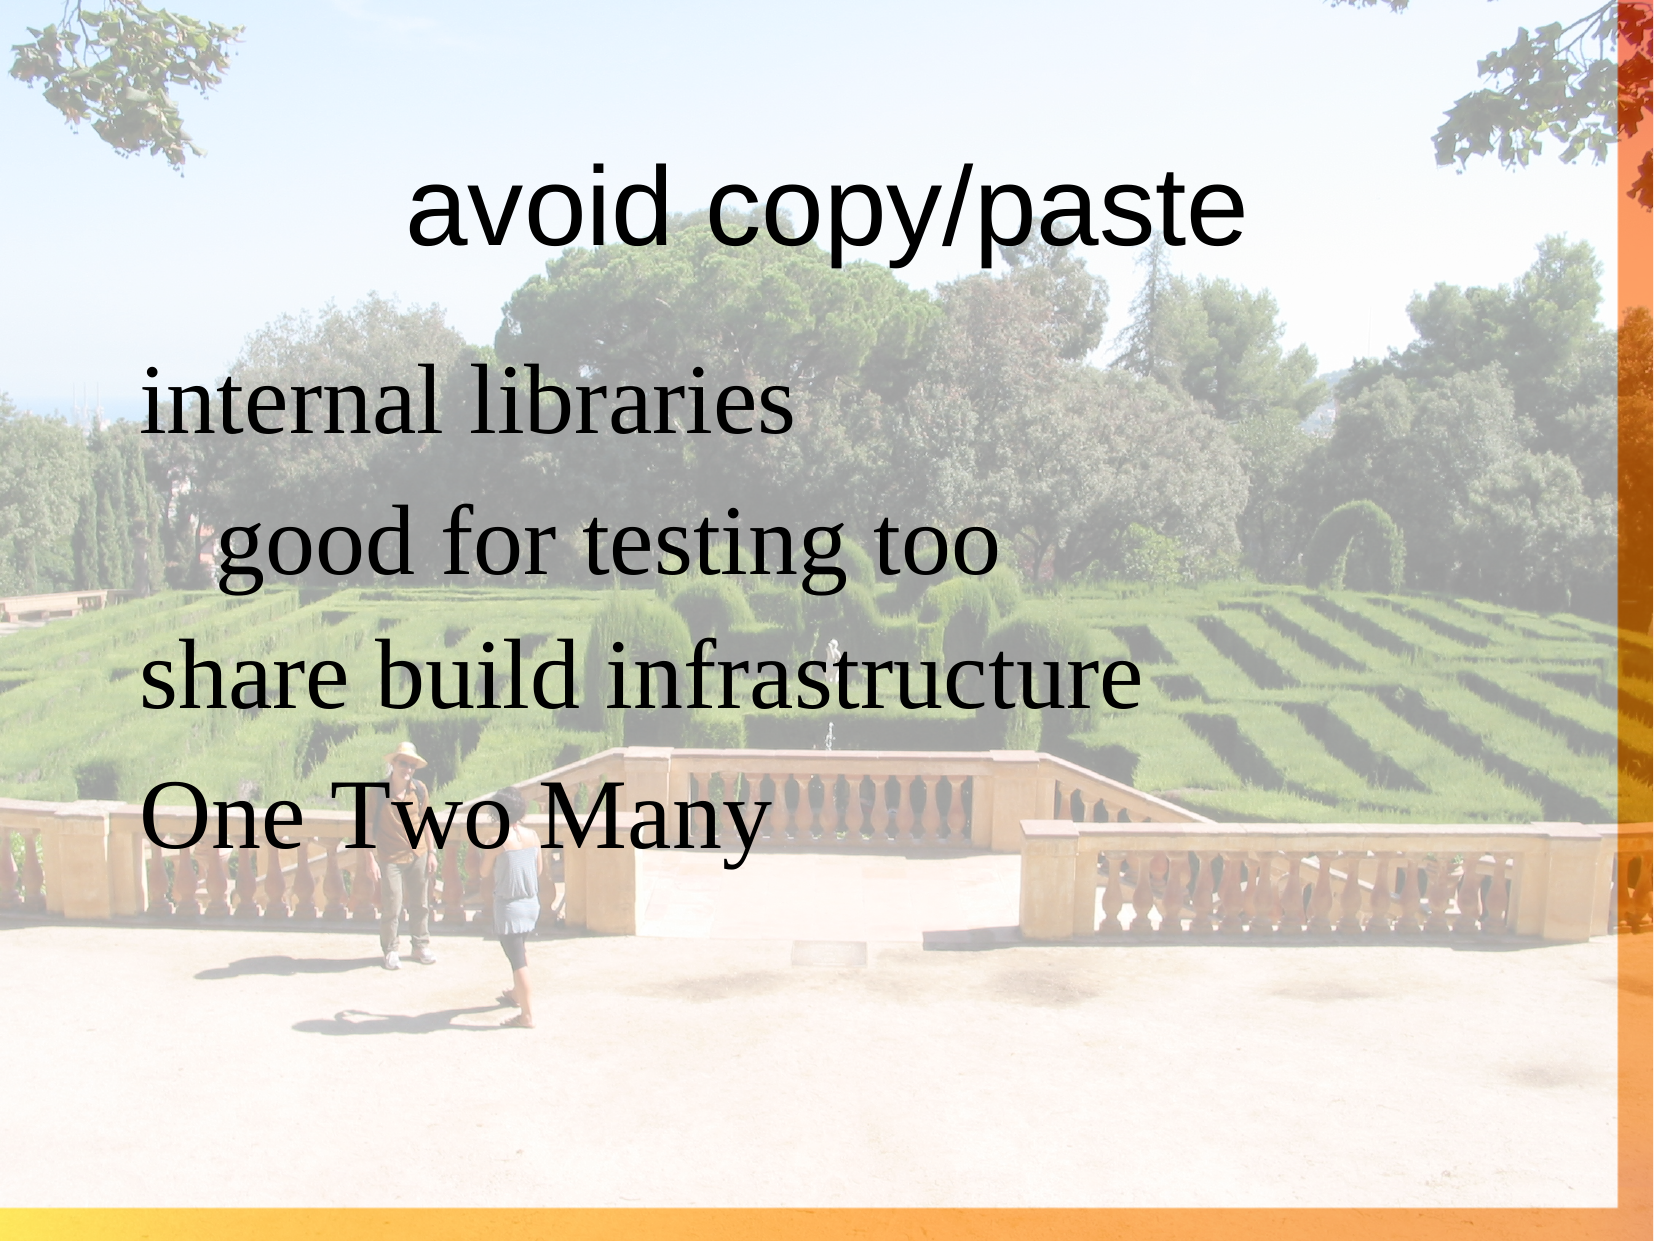

# avoid copy/paste
internal libraries
good for testing too
share build infrastructure
One Two Many